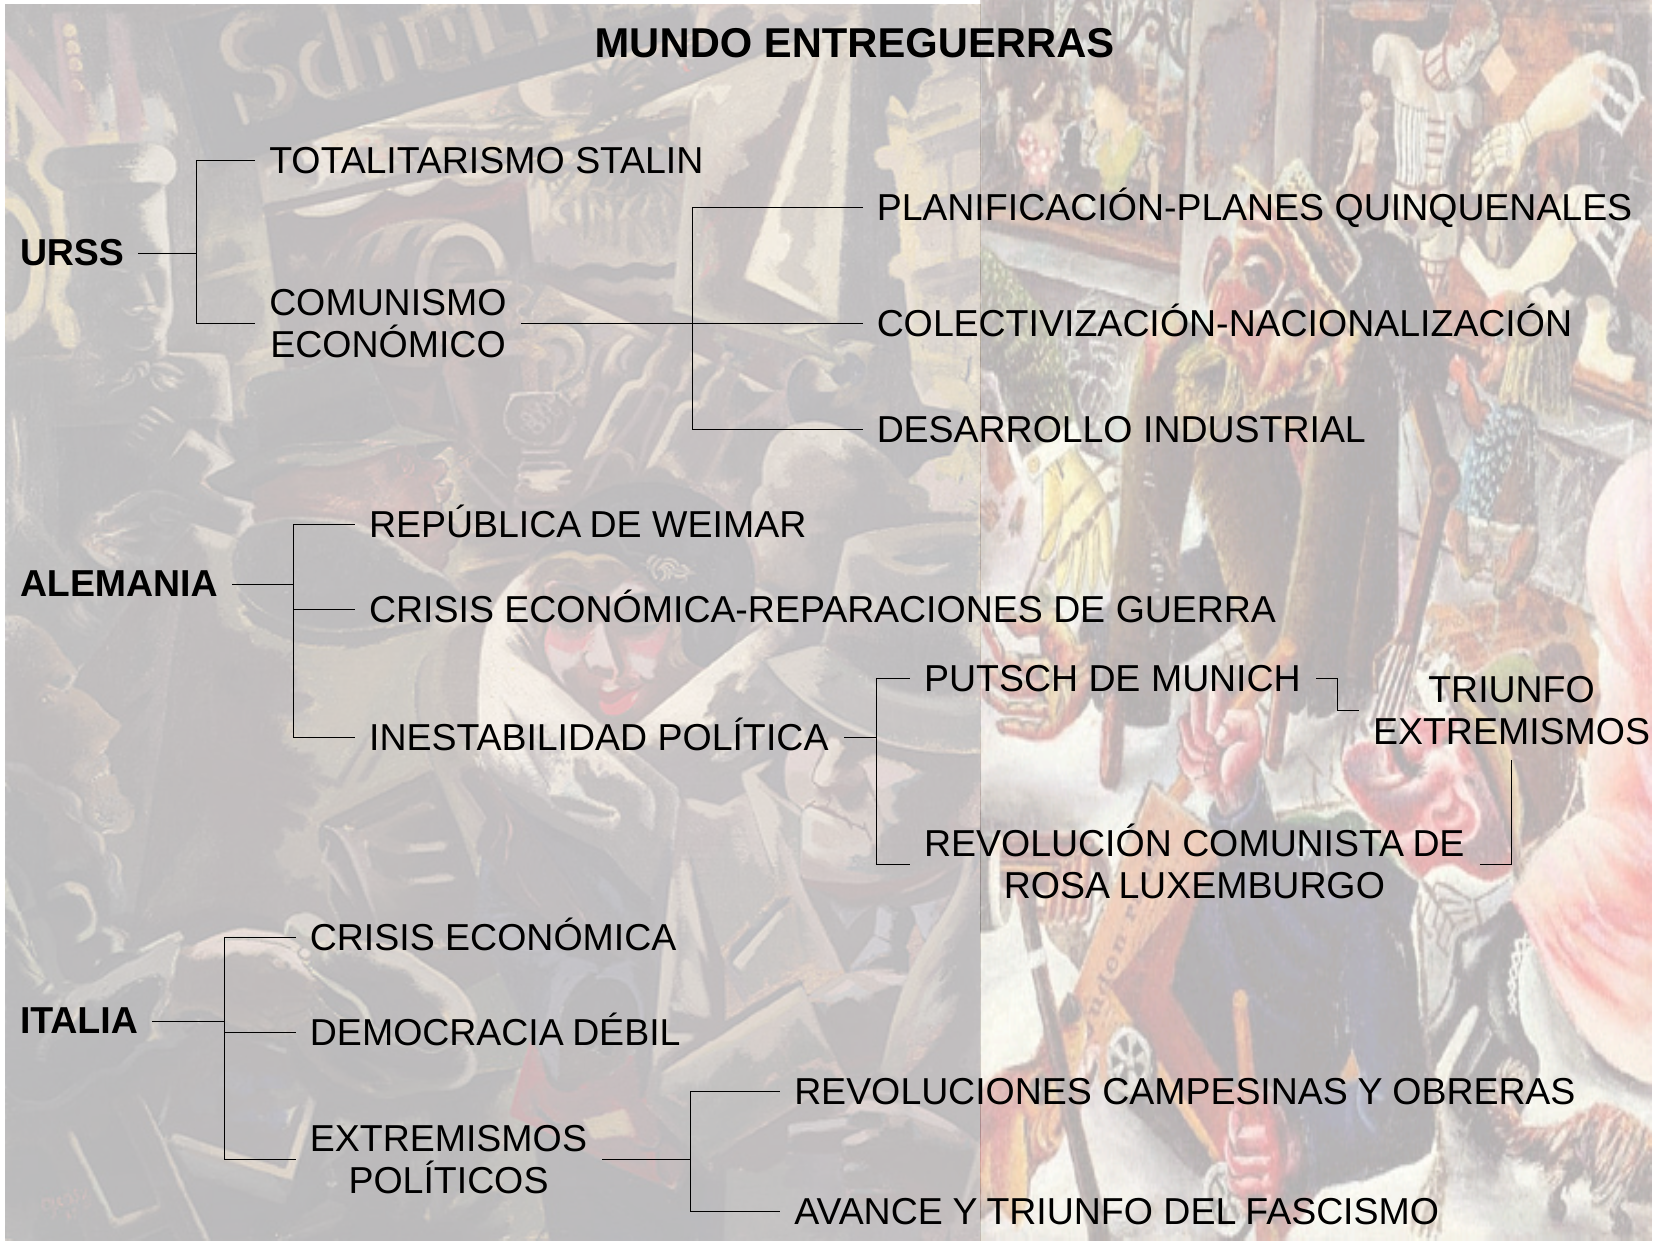

MUNDO ENTREGUERRAS
TOTALITARISMO STALIN
PLANIFICACIÓN-PLANES QUINQUENALES
URSS
COMUNISMO
ECONÓMICO
COLECTIVIZACIÓN-NACIONALIZACIÓN
DESARROLLO INDUSTRIAL
REPÚBLICA DE WEIMAR
ALEMANIA
CRISIS ECONÓMICA-REPARACIONES DE GUERRA
PUTSCH DE MUNICH
TRIUNFO
EXTREMISMOS
INESTABILIDAD POLÍTICA
REVOLUCIÓN COMUNISTA DE
ROSA LUXEMBURGO
CRISIS ECONÓMICA
ITALIA
DEMOCRACIA DÉBIL
REVOLUCIONES CAMPESINAS Y OBRERAS
EXTREMISMOS
POLÍTICOS
AVANCE Y TRIUNFO DEL FASCISMO